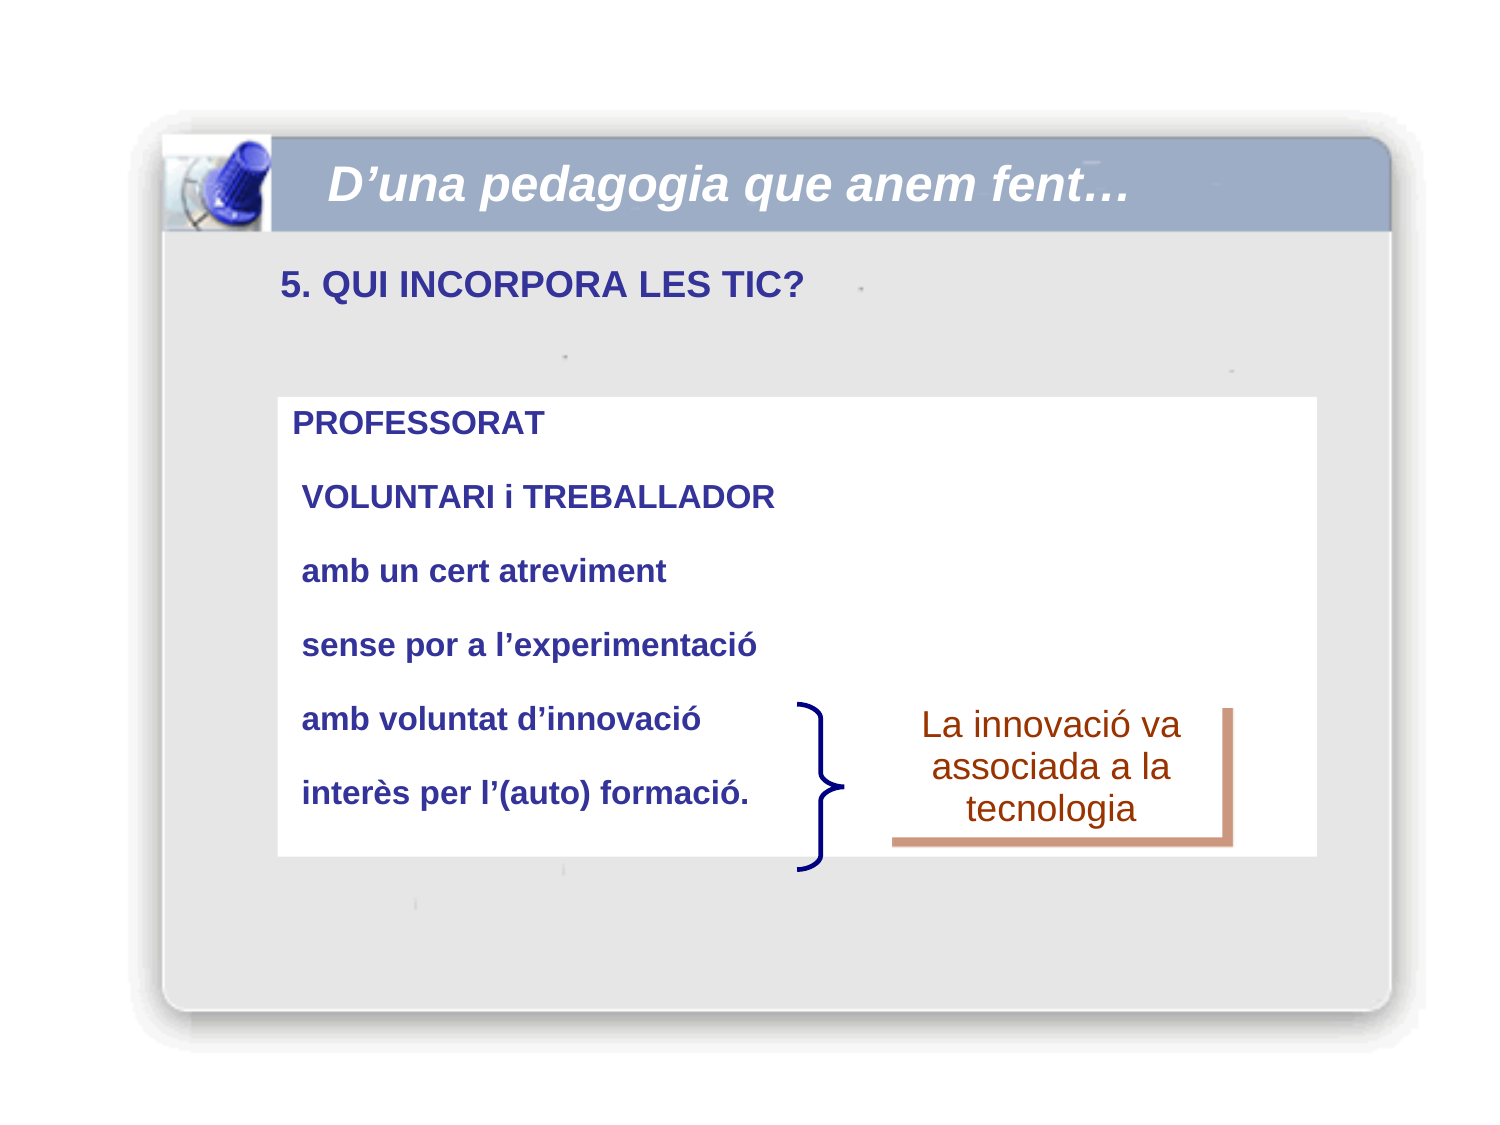

D’una pedagogia que anem fent…
5. QUI INCORPORA LES TIC?
PROFESSORAT
 VOLUNTARI i TREBALLADOR
 amb un cert atreviment
 sense por a l’experimentació
 amb voluntat d’innovació
 interès per l’(auto) formació.
La innovació va associada a la tecnologia